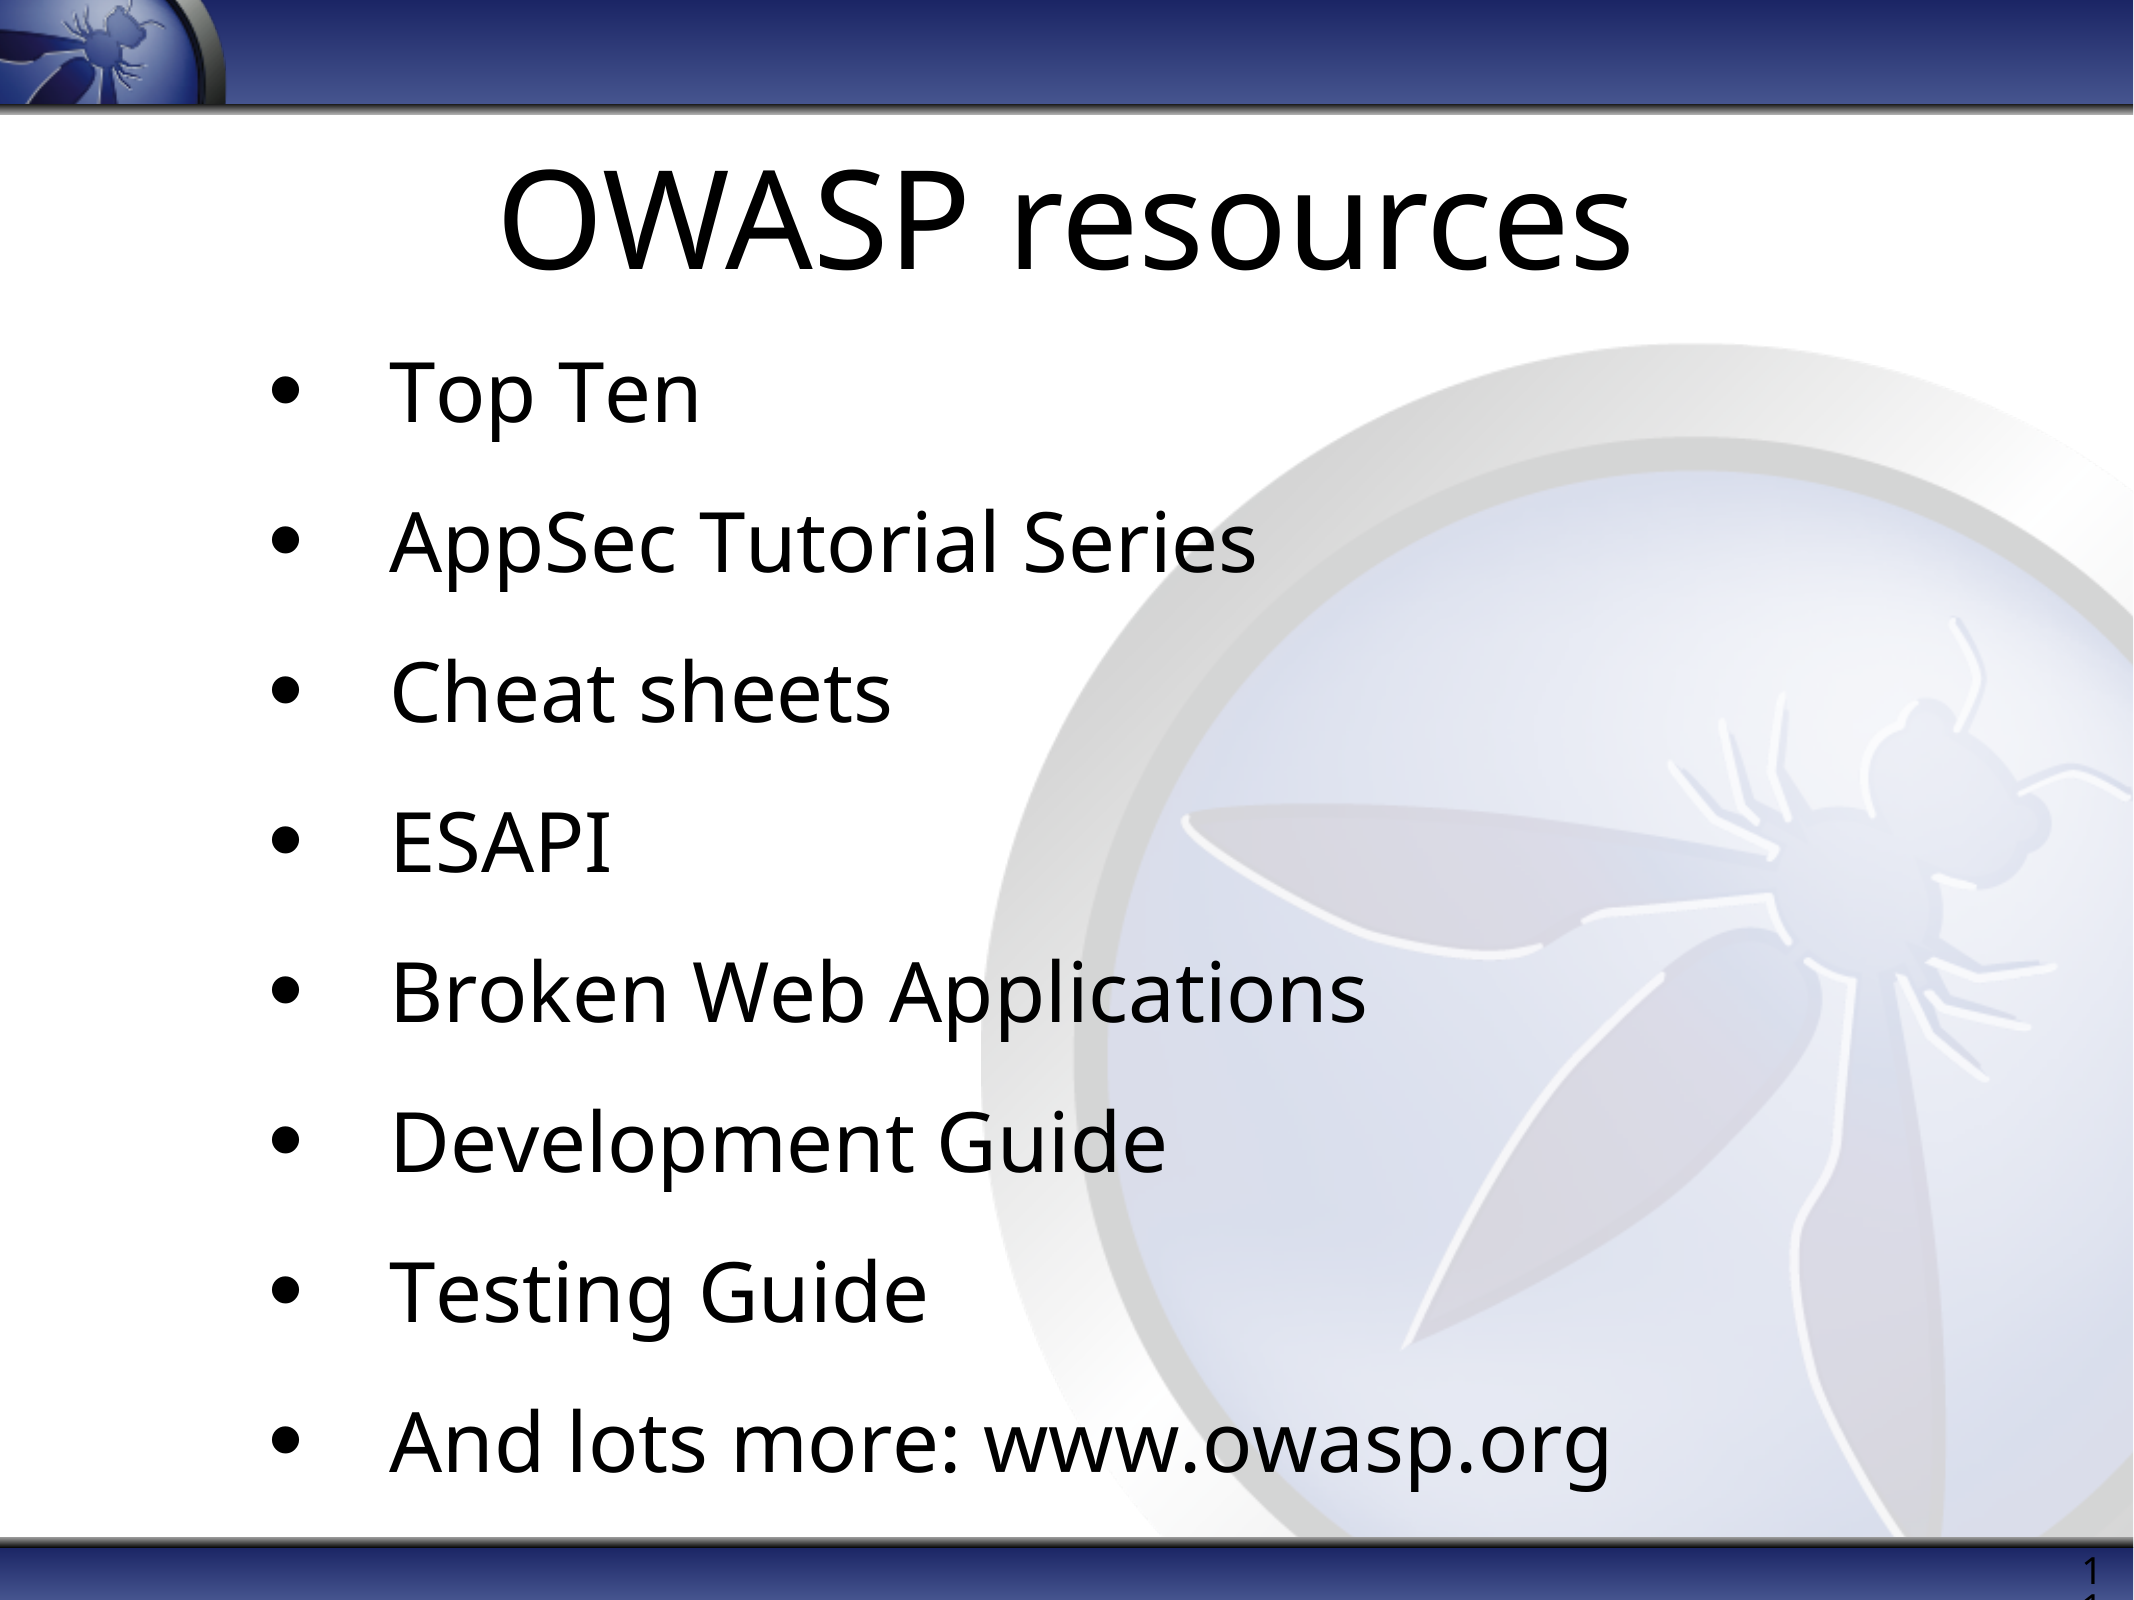

# OWASP resources
Top Ten
AppSec Tutorial Series
Cheat sheets
ESAPI
Broken Web Applications
Development Guide
Testing Guide
And lots more: www.owasp.org